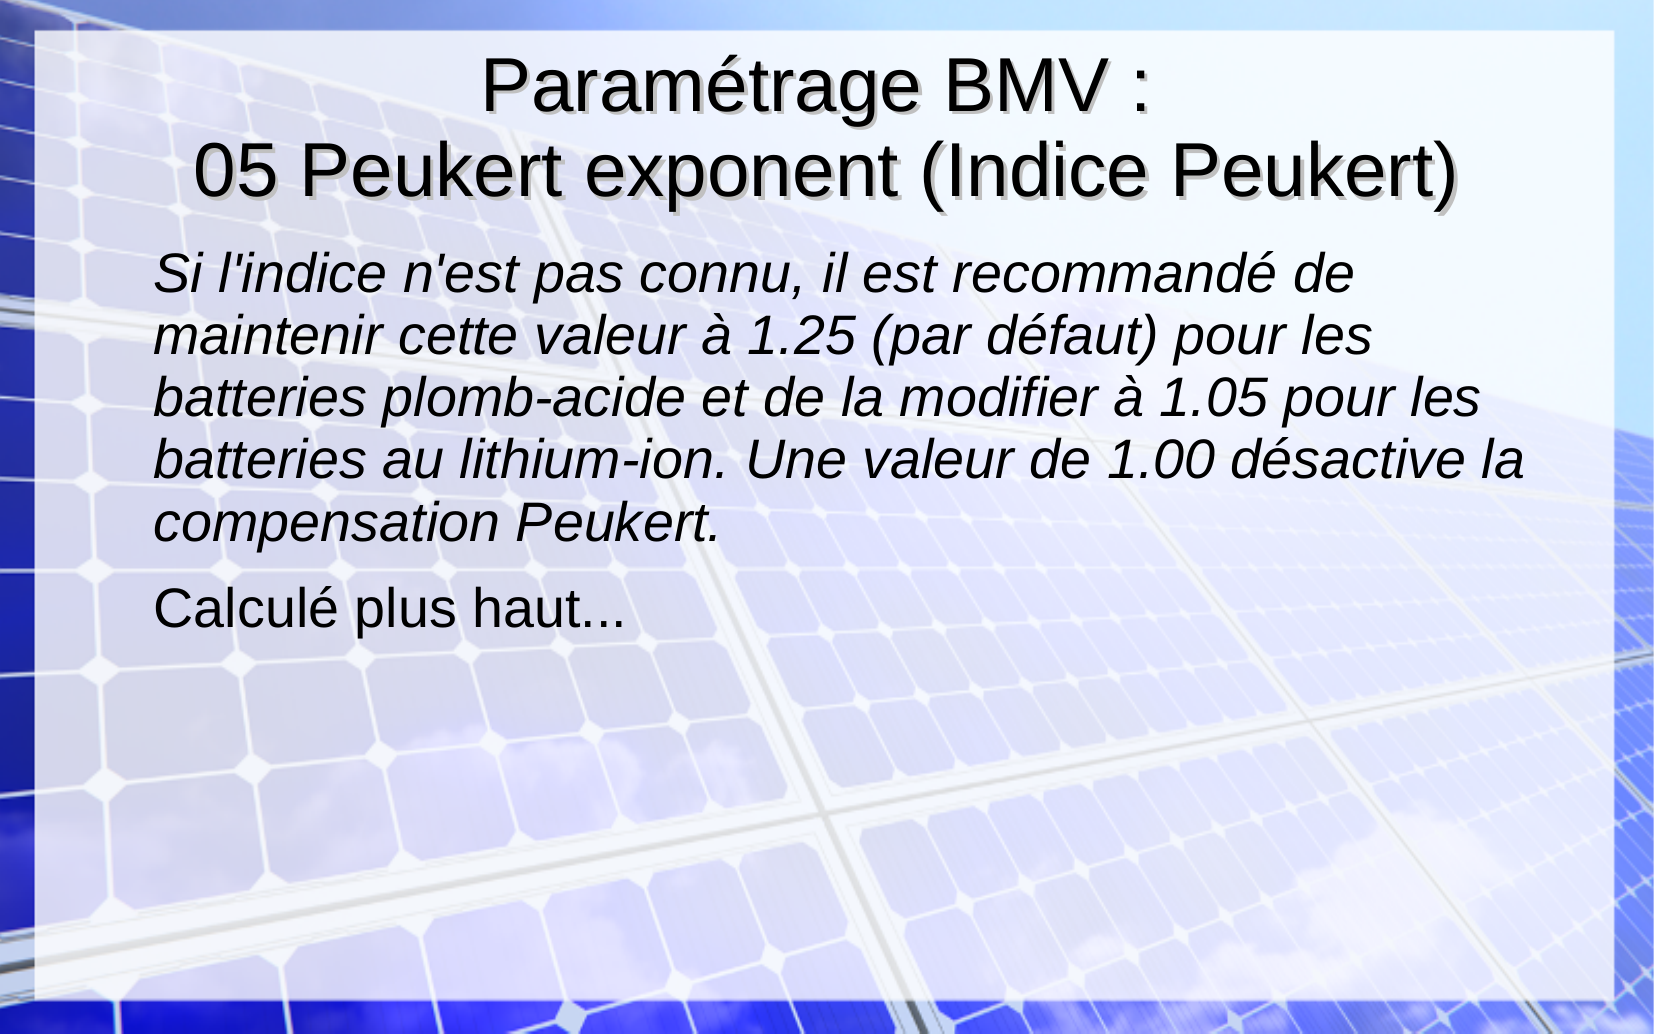

# Paramétrage BMV : 05 Peukert exponent (Indice Peukert)
Si l'indice n'est pas connu, il est recommandé de maintenir cette valeur à 1.25 (par défaut) pour les batteries plomb-acide et de la modifier à 1.05 pour les batteries au lithium-ion. Une valeur de 1.00 désactive la compensation Peukert.
Calculé plus haut...